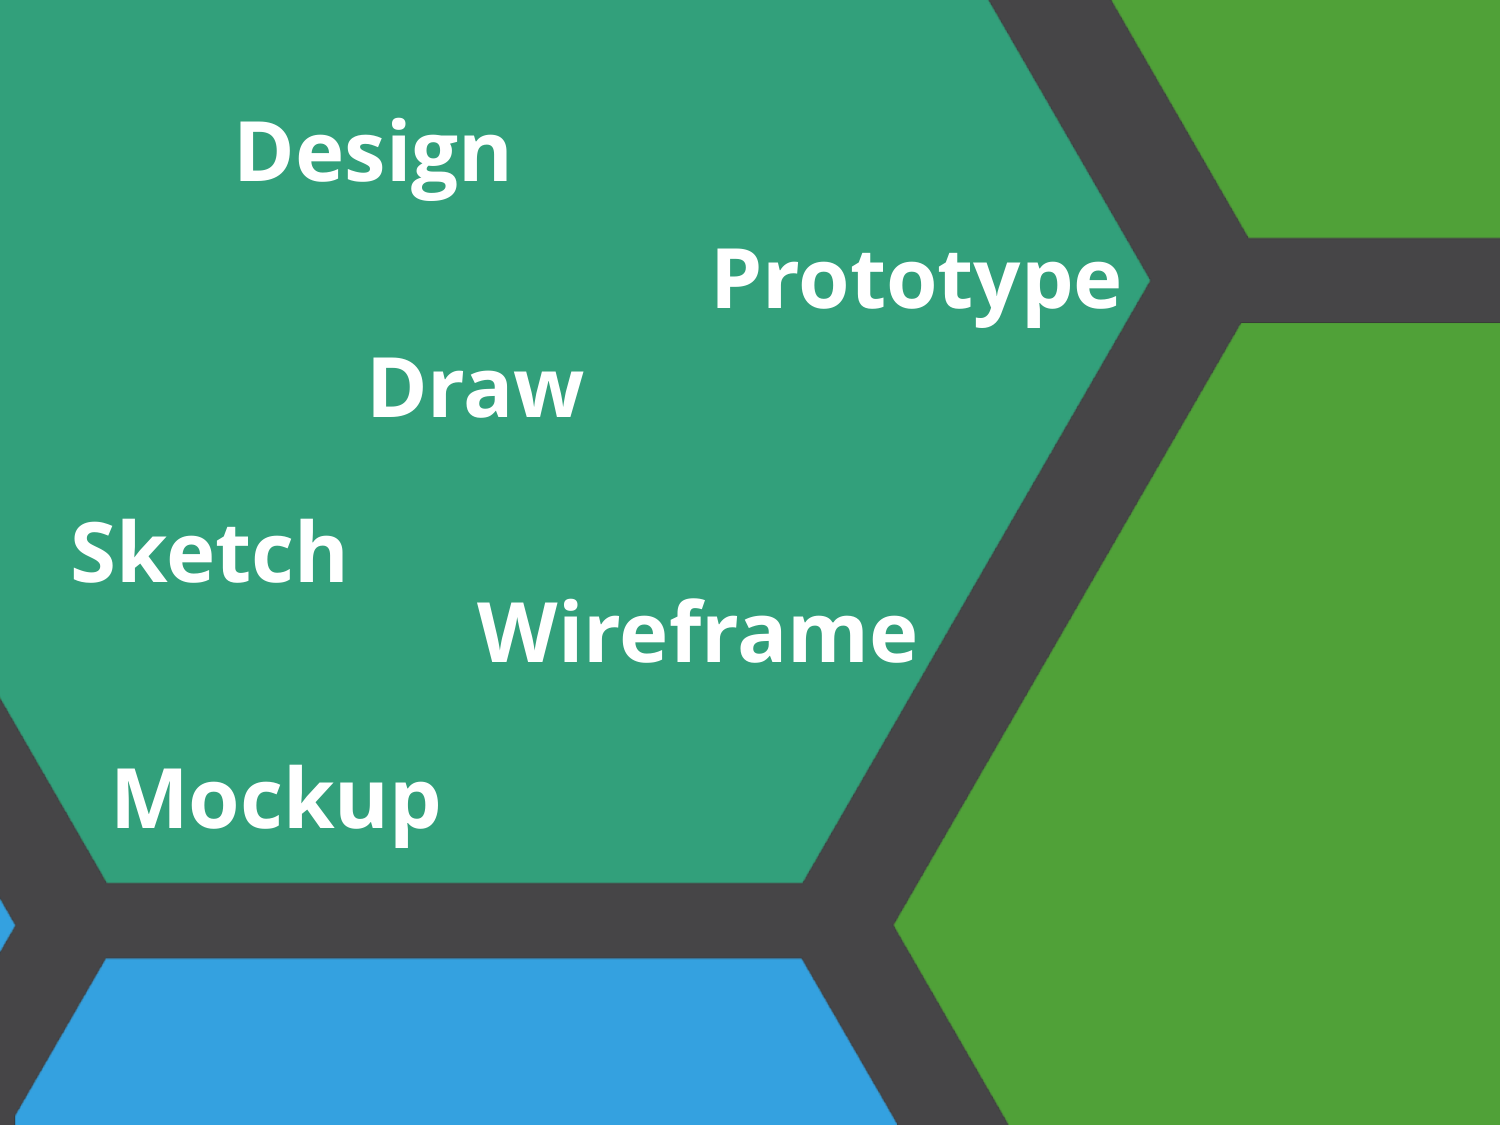

Design
Prototype
Draw
Sketch
Wireframe
Mockup
#